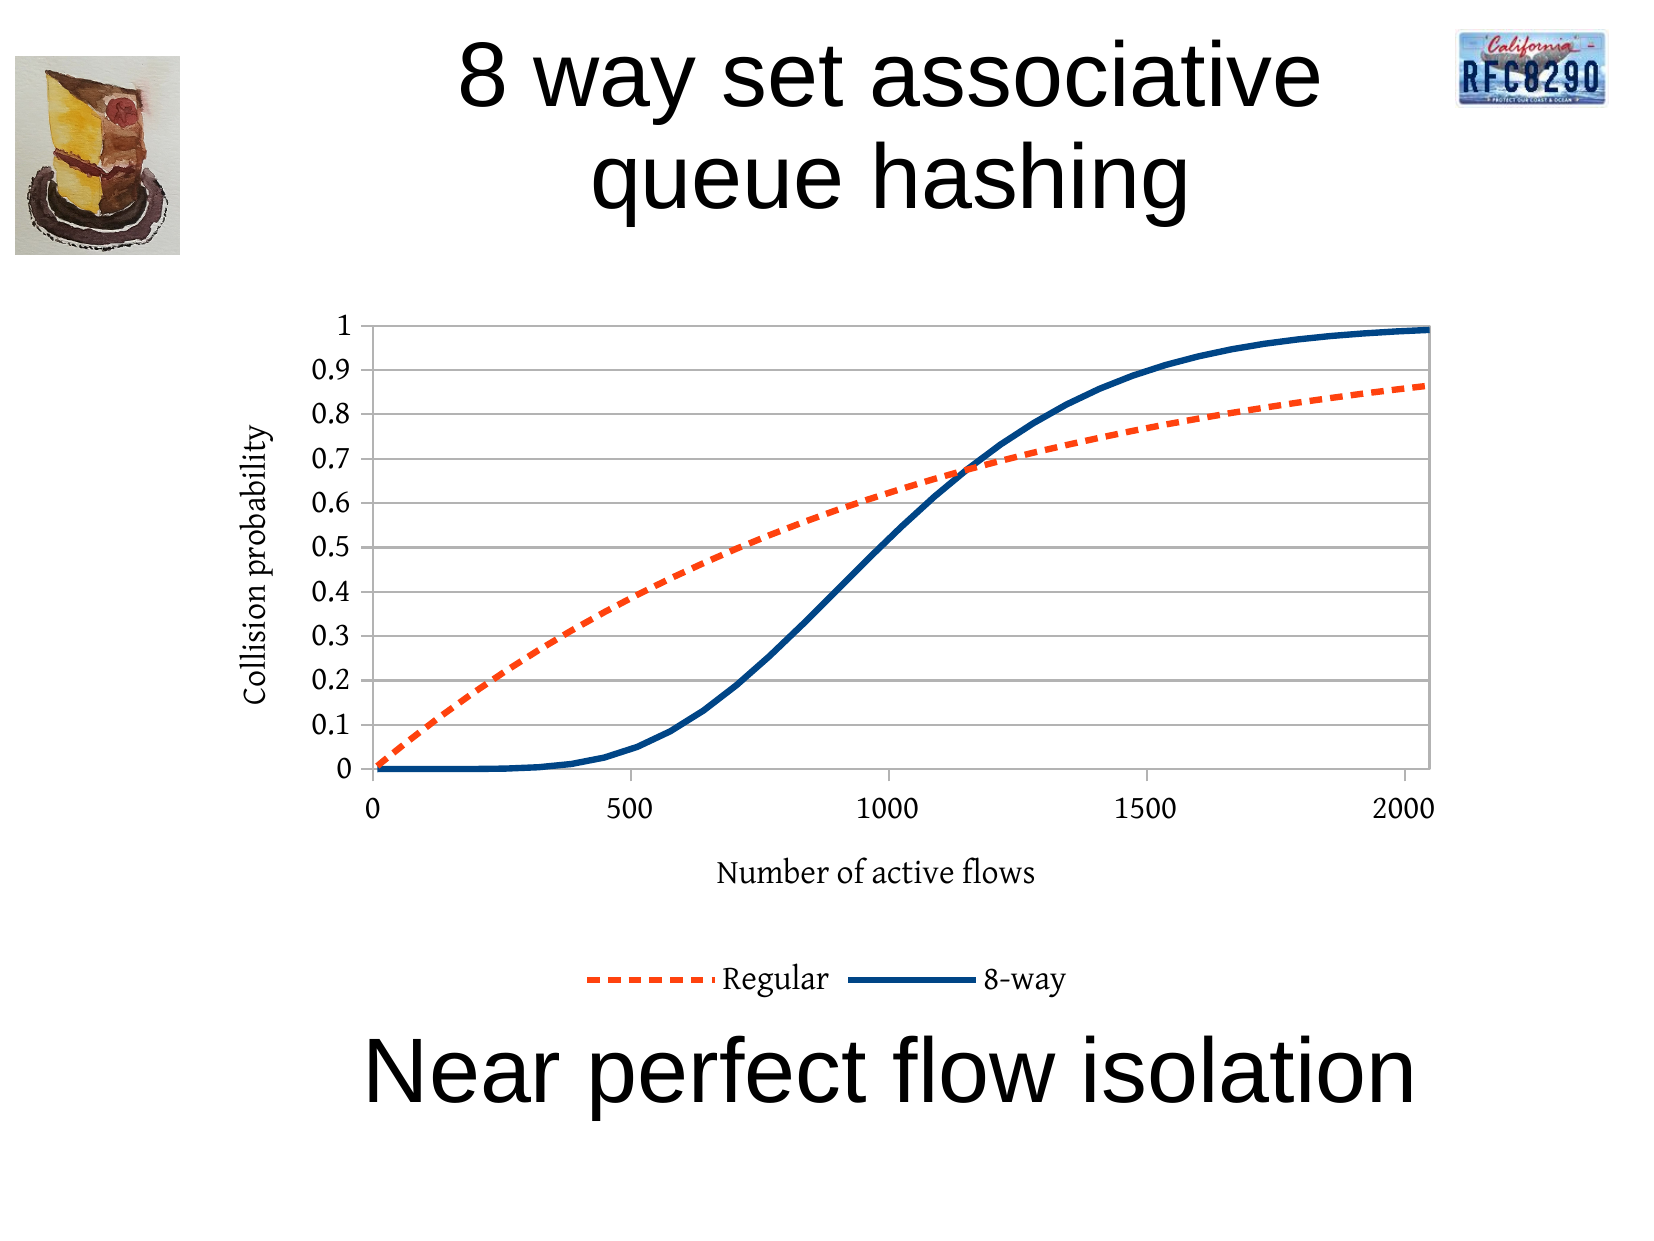

# 8 way set associative queue hashing
Near perfect flow isolation